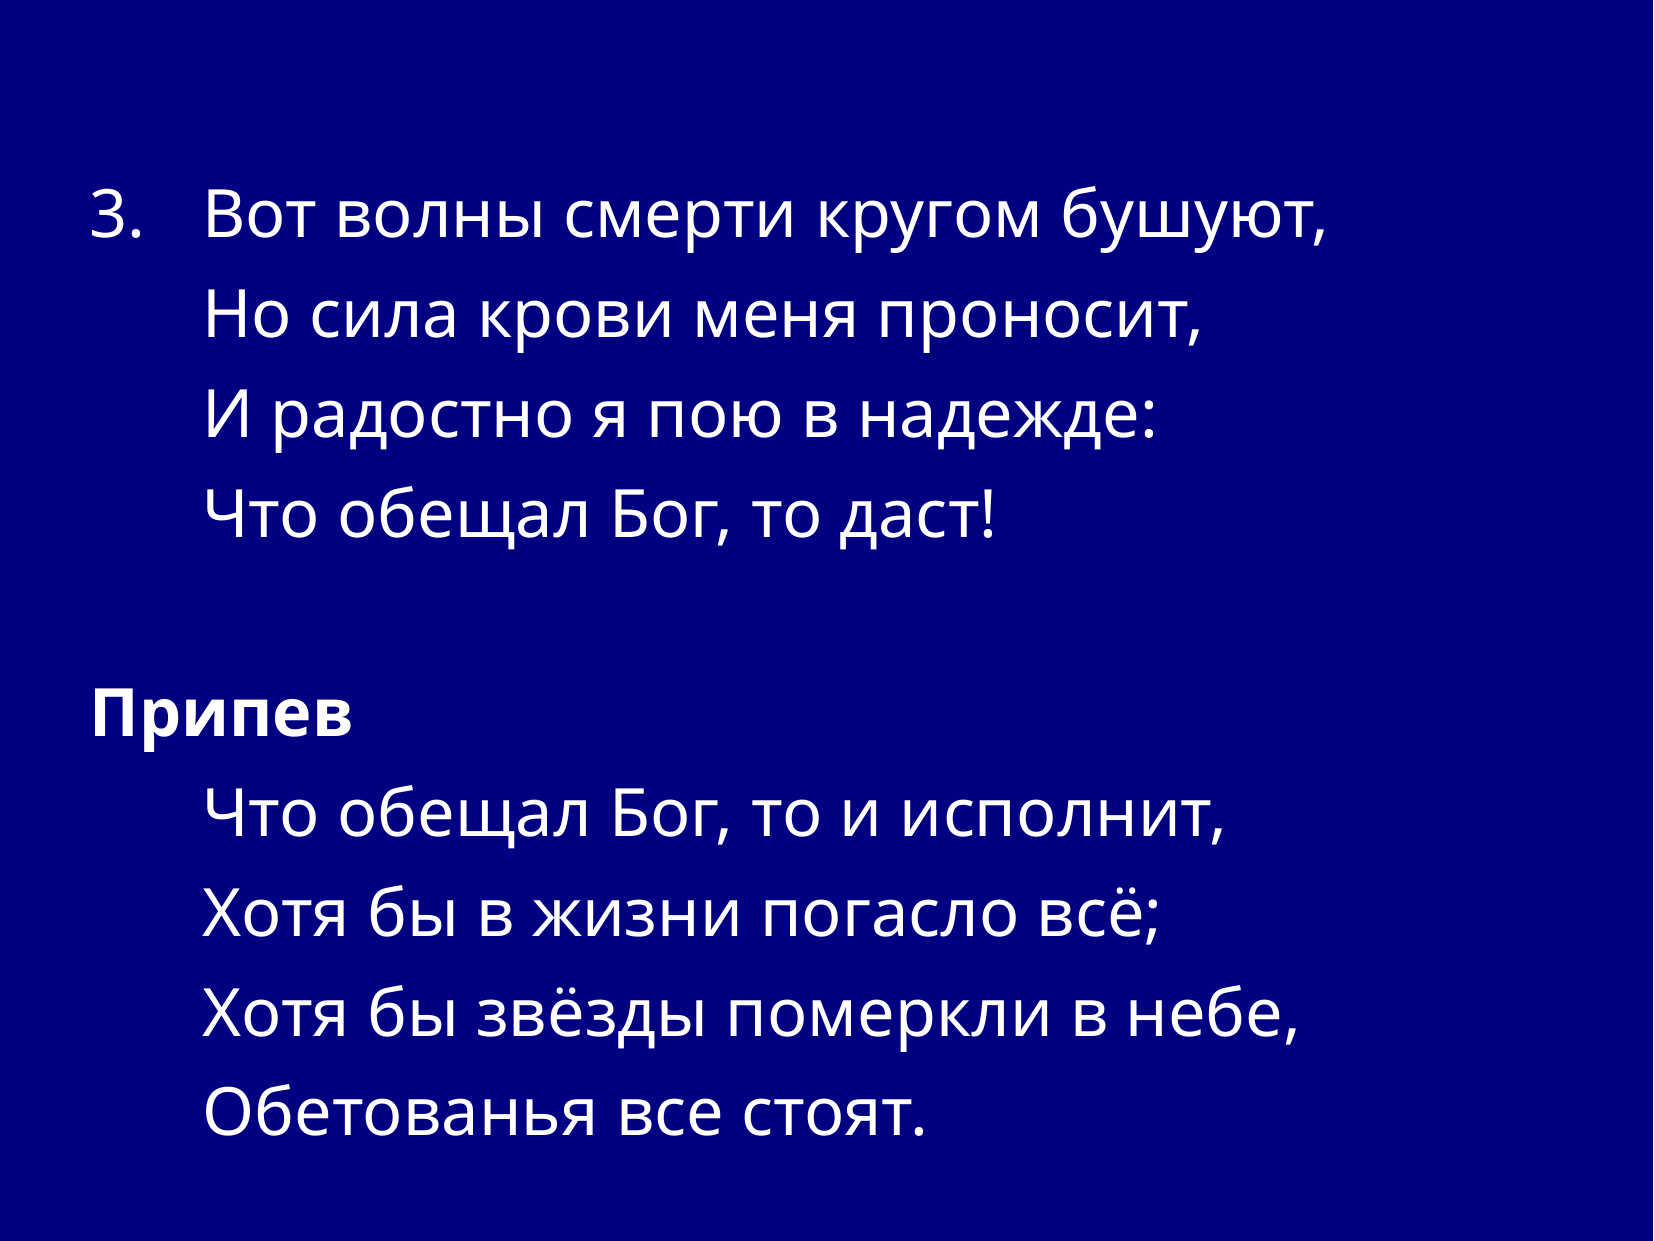

3.	Вот волны смерти кругом бушуют,
	Но сила крови меня проносит,
	И радостно я пою в надежде:
	Что обещал Бог, то даст!
Припев
	Что обещал Бог, то и исполнит,
	Хотя бы в жизни погасло всё;
	Хотя бы звёзды померкли в небе,
	Обетованья все стоят.